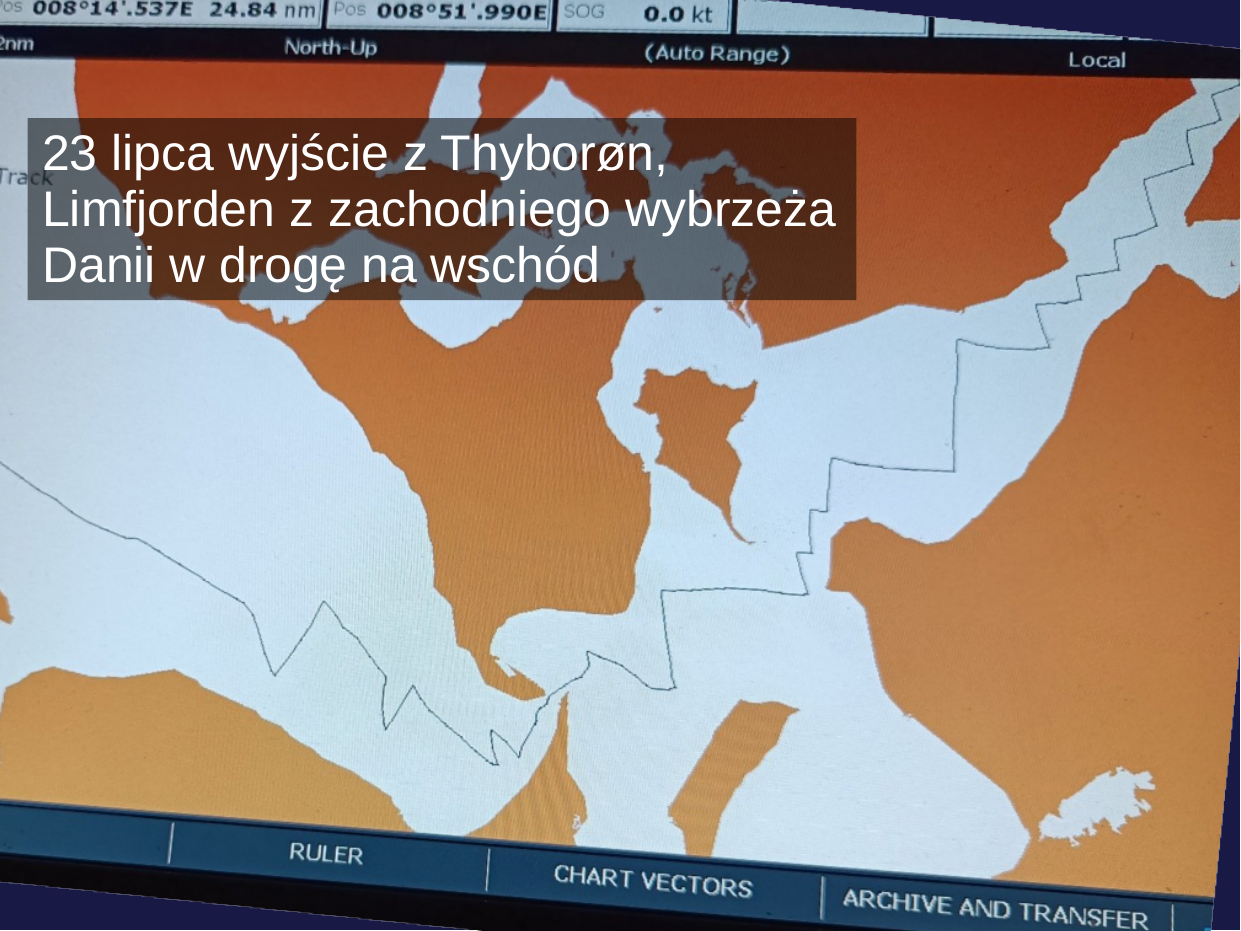

#
23 lipca wyjście z Thyborøn,
Limfjorden z zachodniego wybrzeża
Danii w drogę na wschód